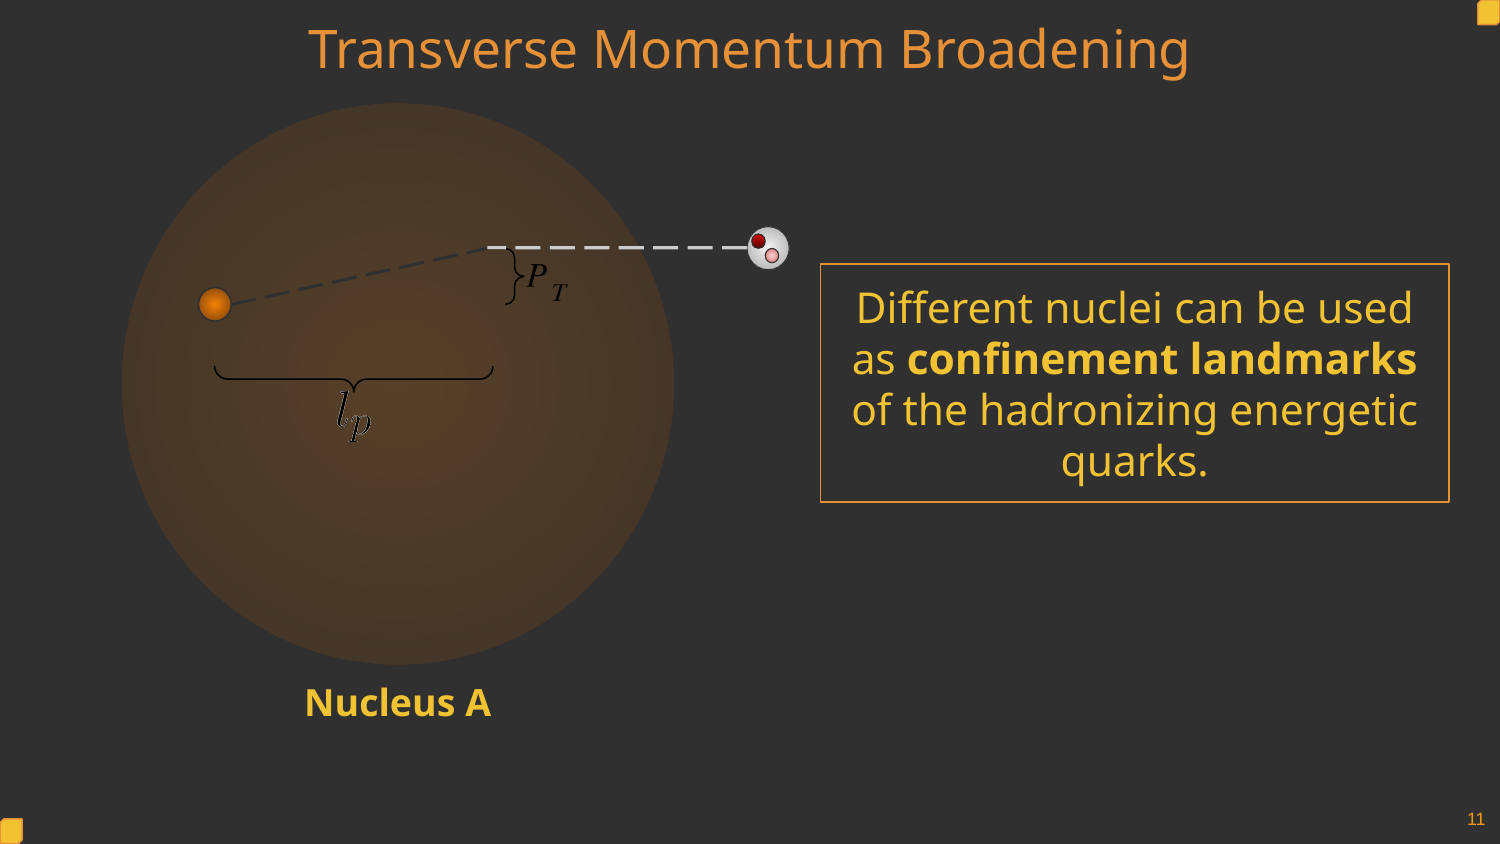

# Transverse Momentum Broadening
Different nuclei can be used as confinement landmarks of the hadronizing energetic quarks.
Nucleus A